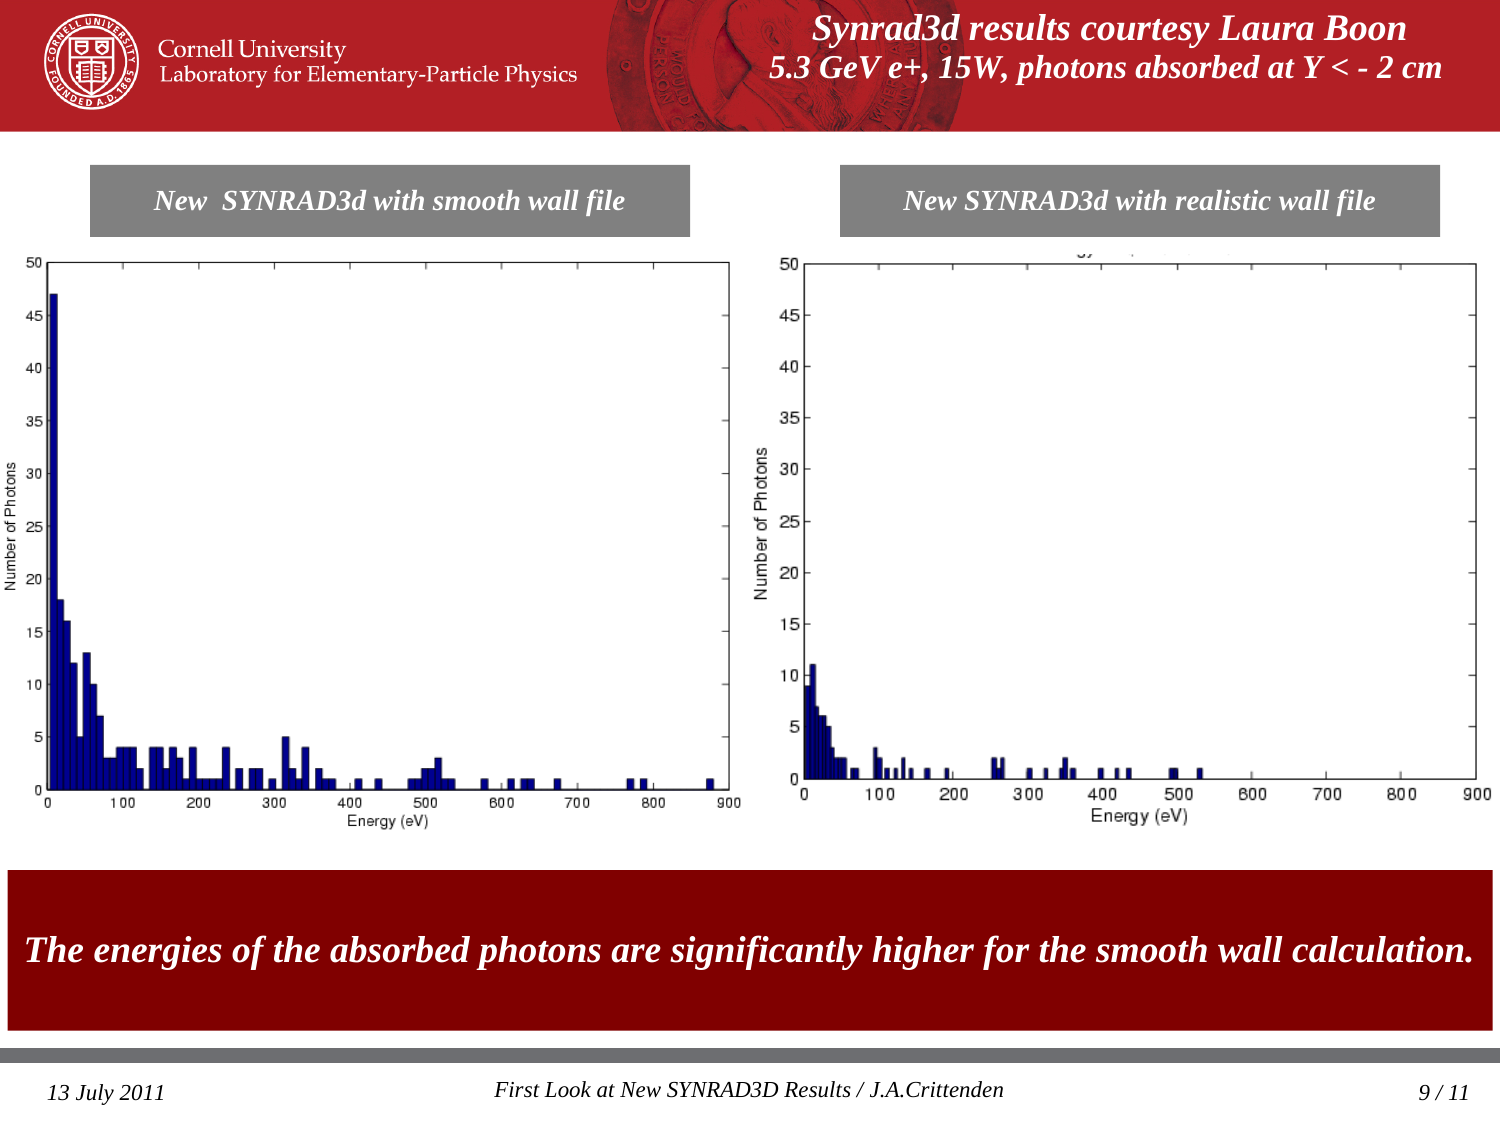

Synrad3d results courtesy Laura Boon
5.3 GeV e+, 15W, photons absorbed at Y < - 2 cm
New SYNRAD3d with smooth wall file
New SYNRAD3d with realistic wall file
The energies of the absorbed photons are significantly higher for the smooth wall calculation.